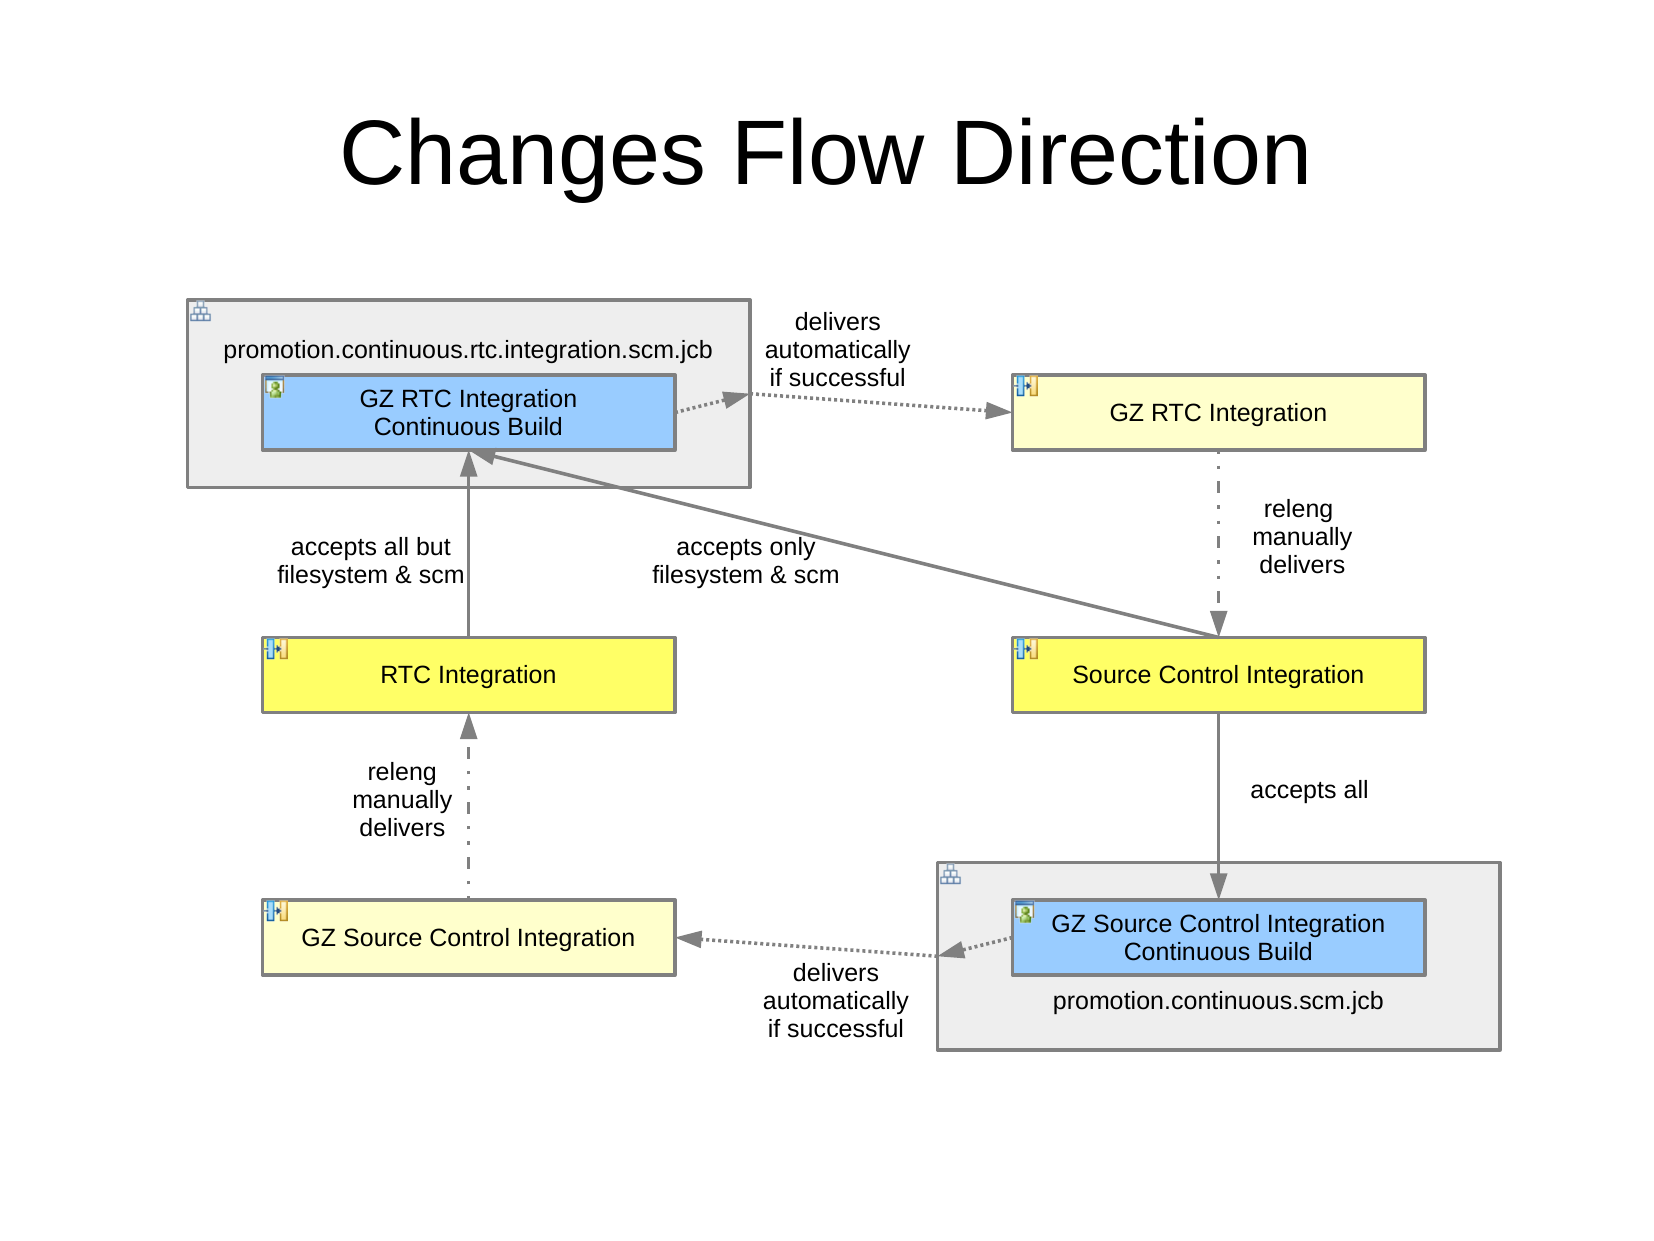

# Changes Flow Direction
promotion.continuous.rtc.integration.scm.jcb
delivers automatically if successful
GZ RTC Integration
Continuous Build
GZ RTC Integration
releng manually delivers
accepts all but
filesystem & scm
accepts only
filesystem & scm
RTC Integration
Source Control Integration
releng manually delivers
accepts all
promotion.continuous.scm.jcb
GZ Source Control Integration
GZ Source Control Integration
Continuous Build
delivers automatically if successful